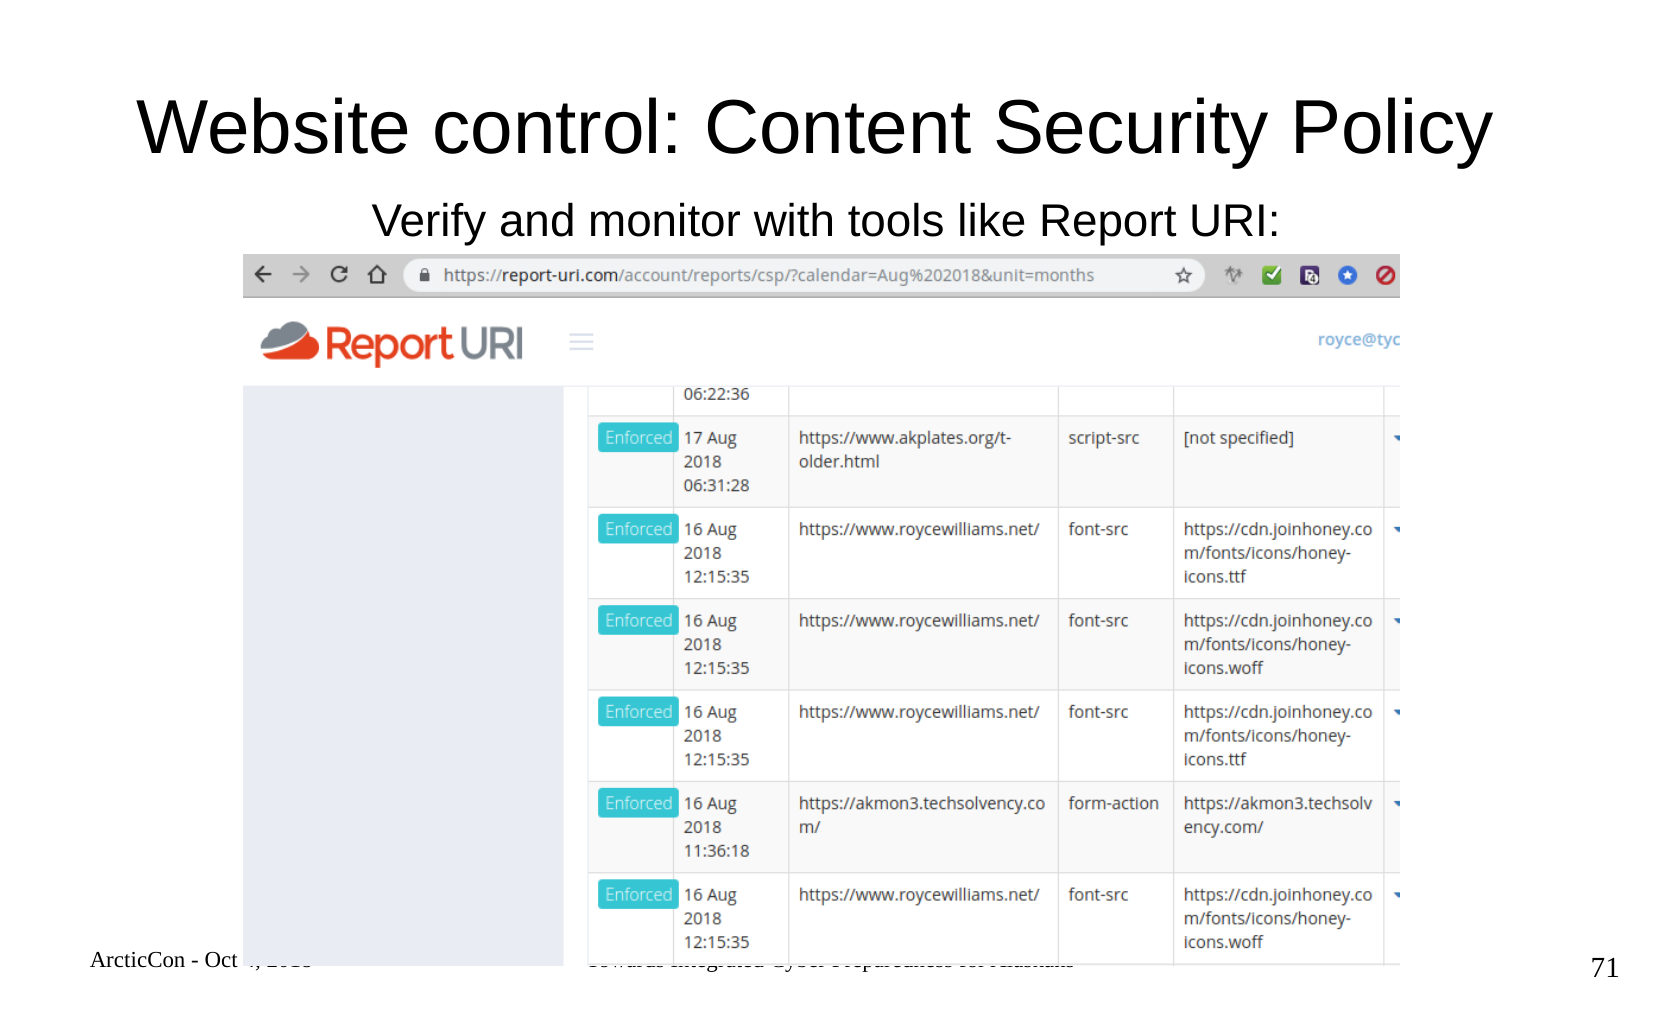

# Website control: Content Security Policy
Verify and monitor with tools like Report URI: